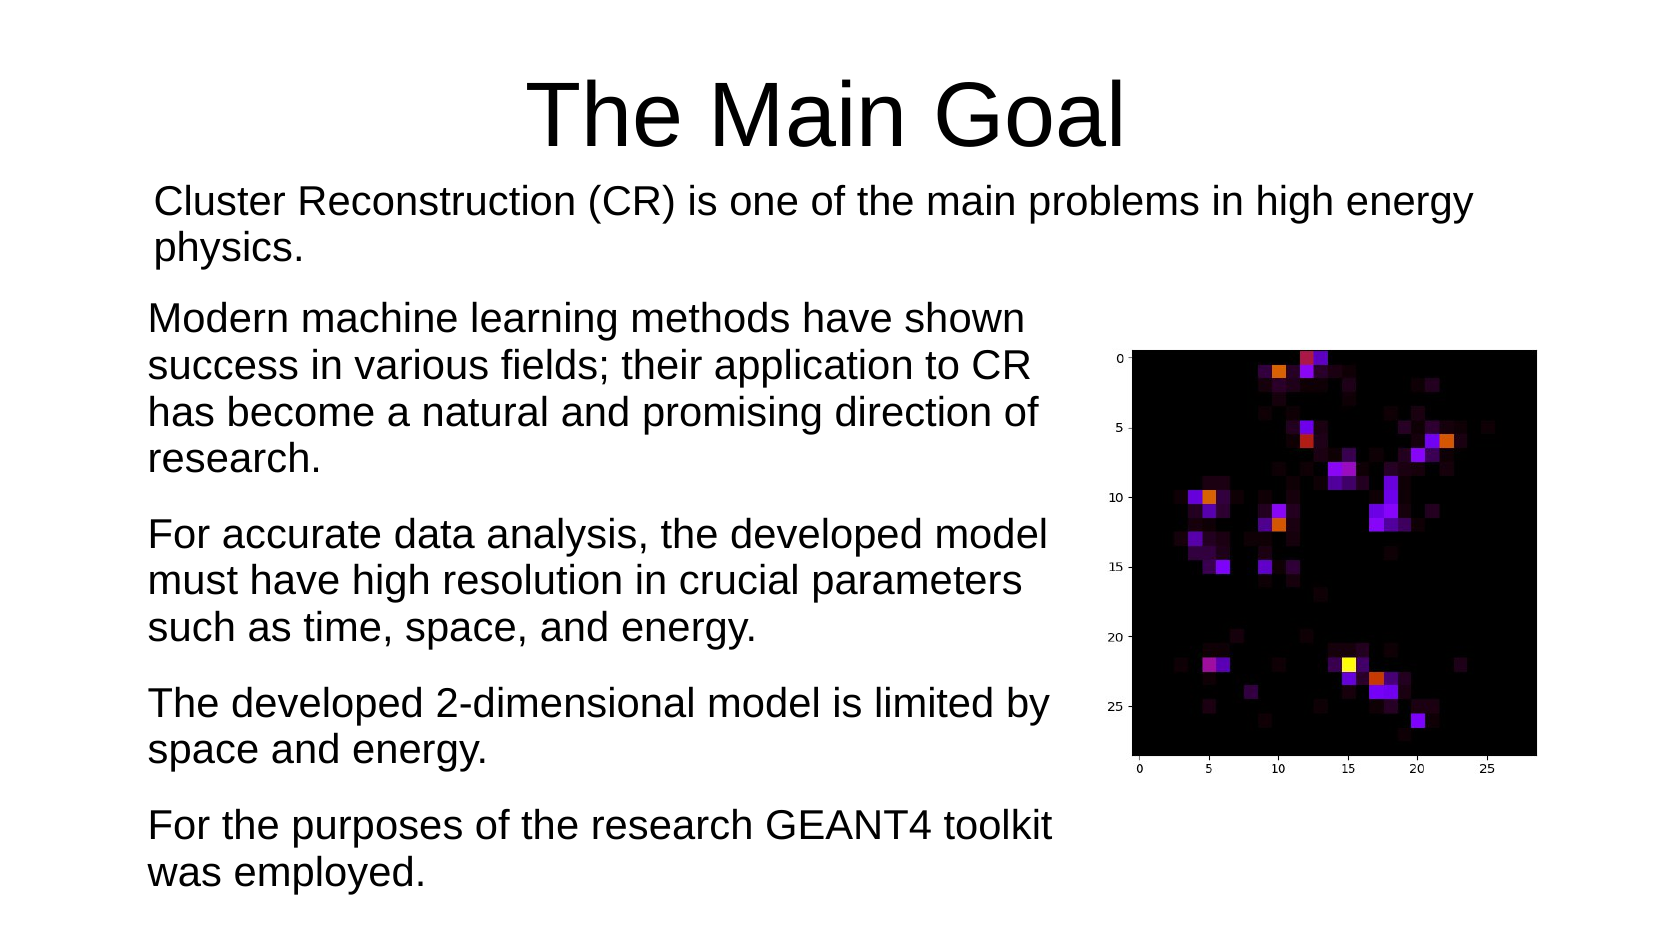

# The Main Goal
Cluster Reconstruction (CR) is one of the main problems in high energy physics.
Modern machine learning methods have shown success in various fields; their application to CR has become a natural and promising direction of research.
For accurate data analysis, the developed model must have high resolution in crucial parameters such as time, space, and energy.
The developed 2-dimensional model is limited by space and energy.
For the purposes of the research GEANT4 toolkit was employed.